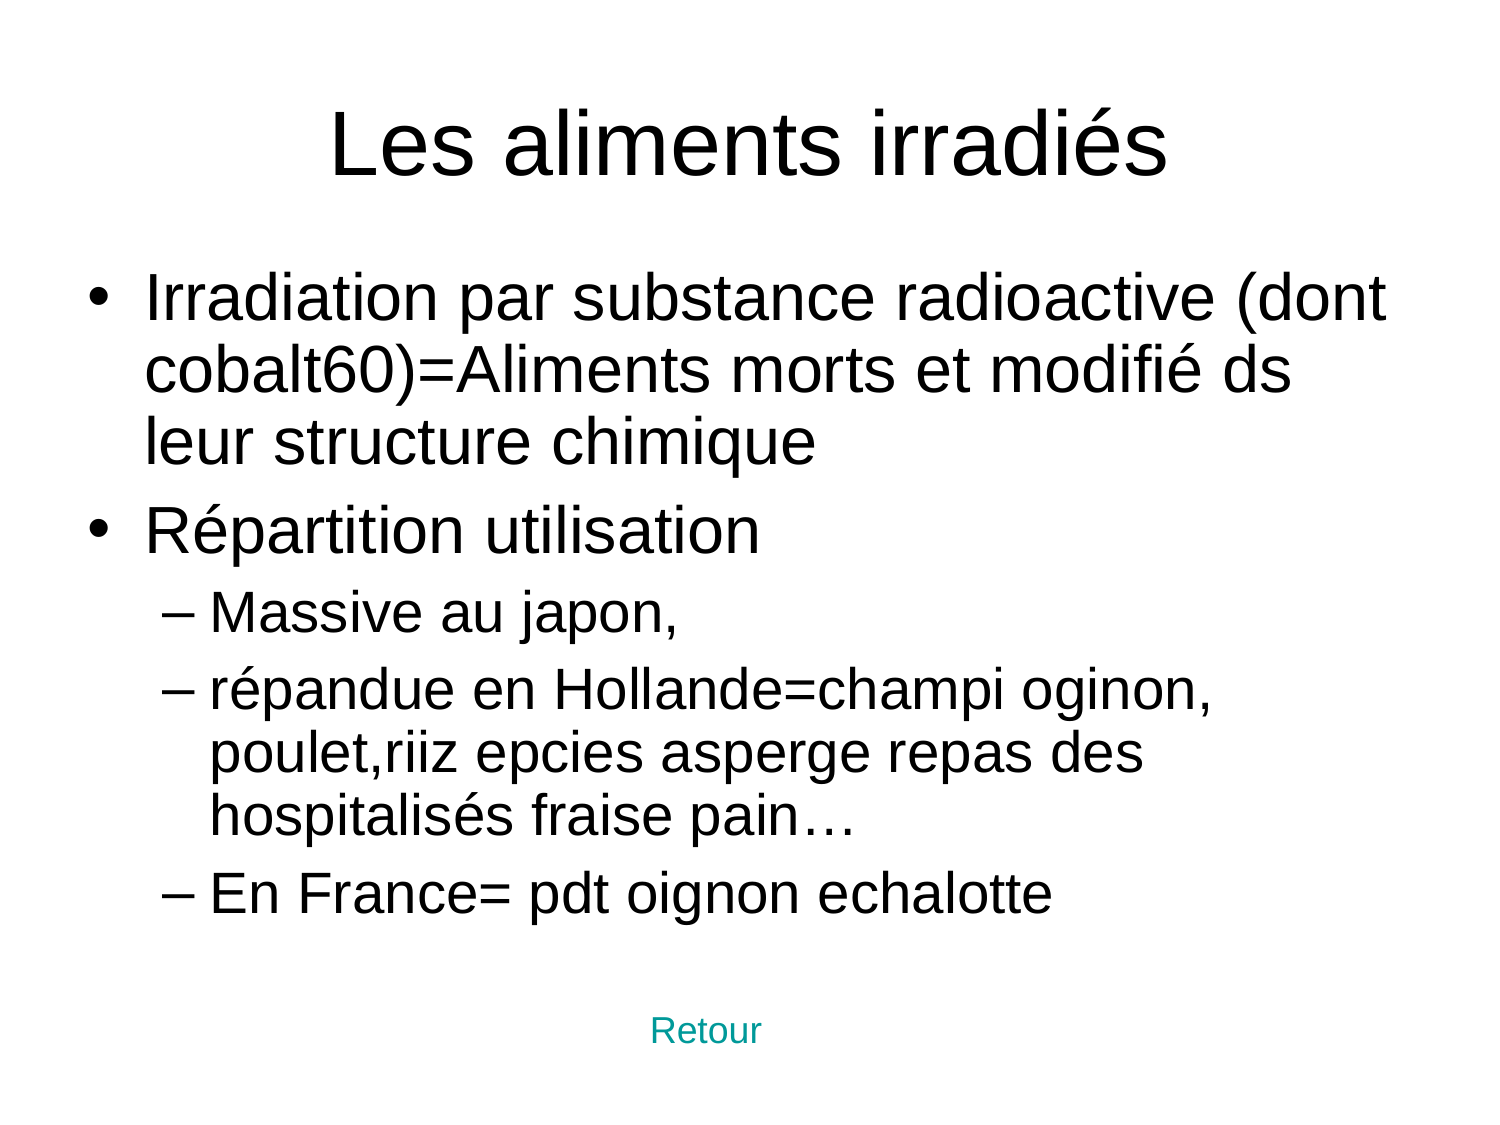

# Les aliments irradiés
Irradiation par substance radioactive (dont cobalt60)=Aliments morts et modifié ds leur structure chimique
Répartition utilisation
Massive au japon,
répandue en Hollande=champi oginon, poulet,riiz epcies asperge repas des hospitalisés fraise pain…
En France= pdt oignon echalotte
Retour